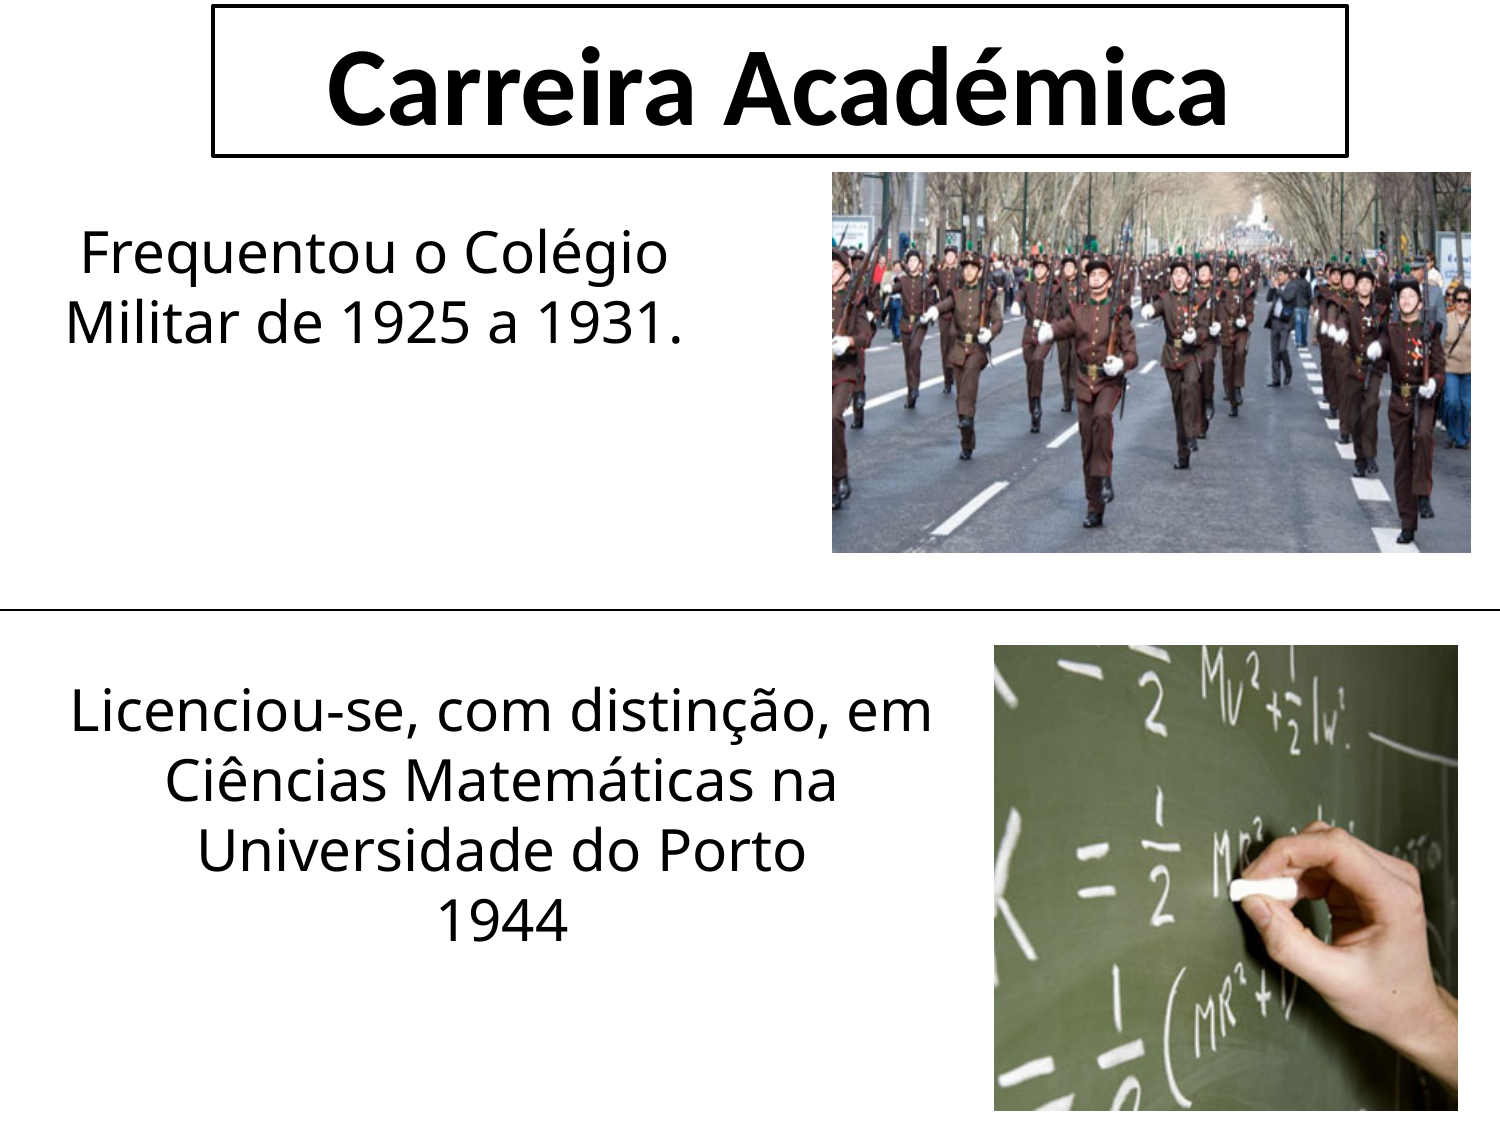

Carreira Académica
Frequentou o Colégio Militar de 1925 a 1931.
Licenciou-se, com distinção, em Ciências Matemáticas na Universidade do Porto
1944